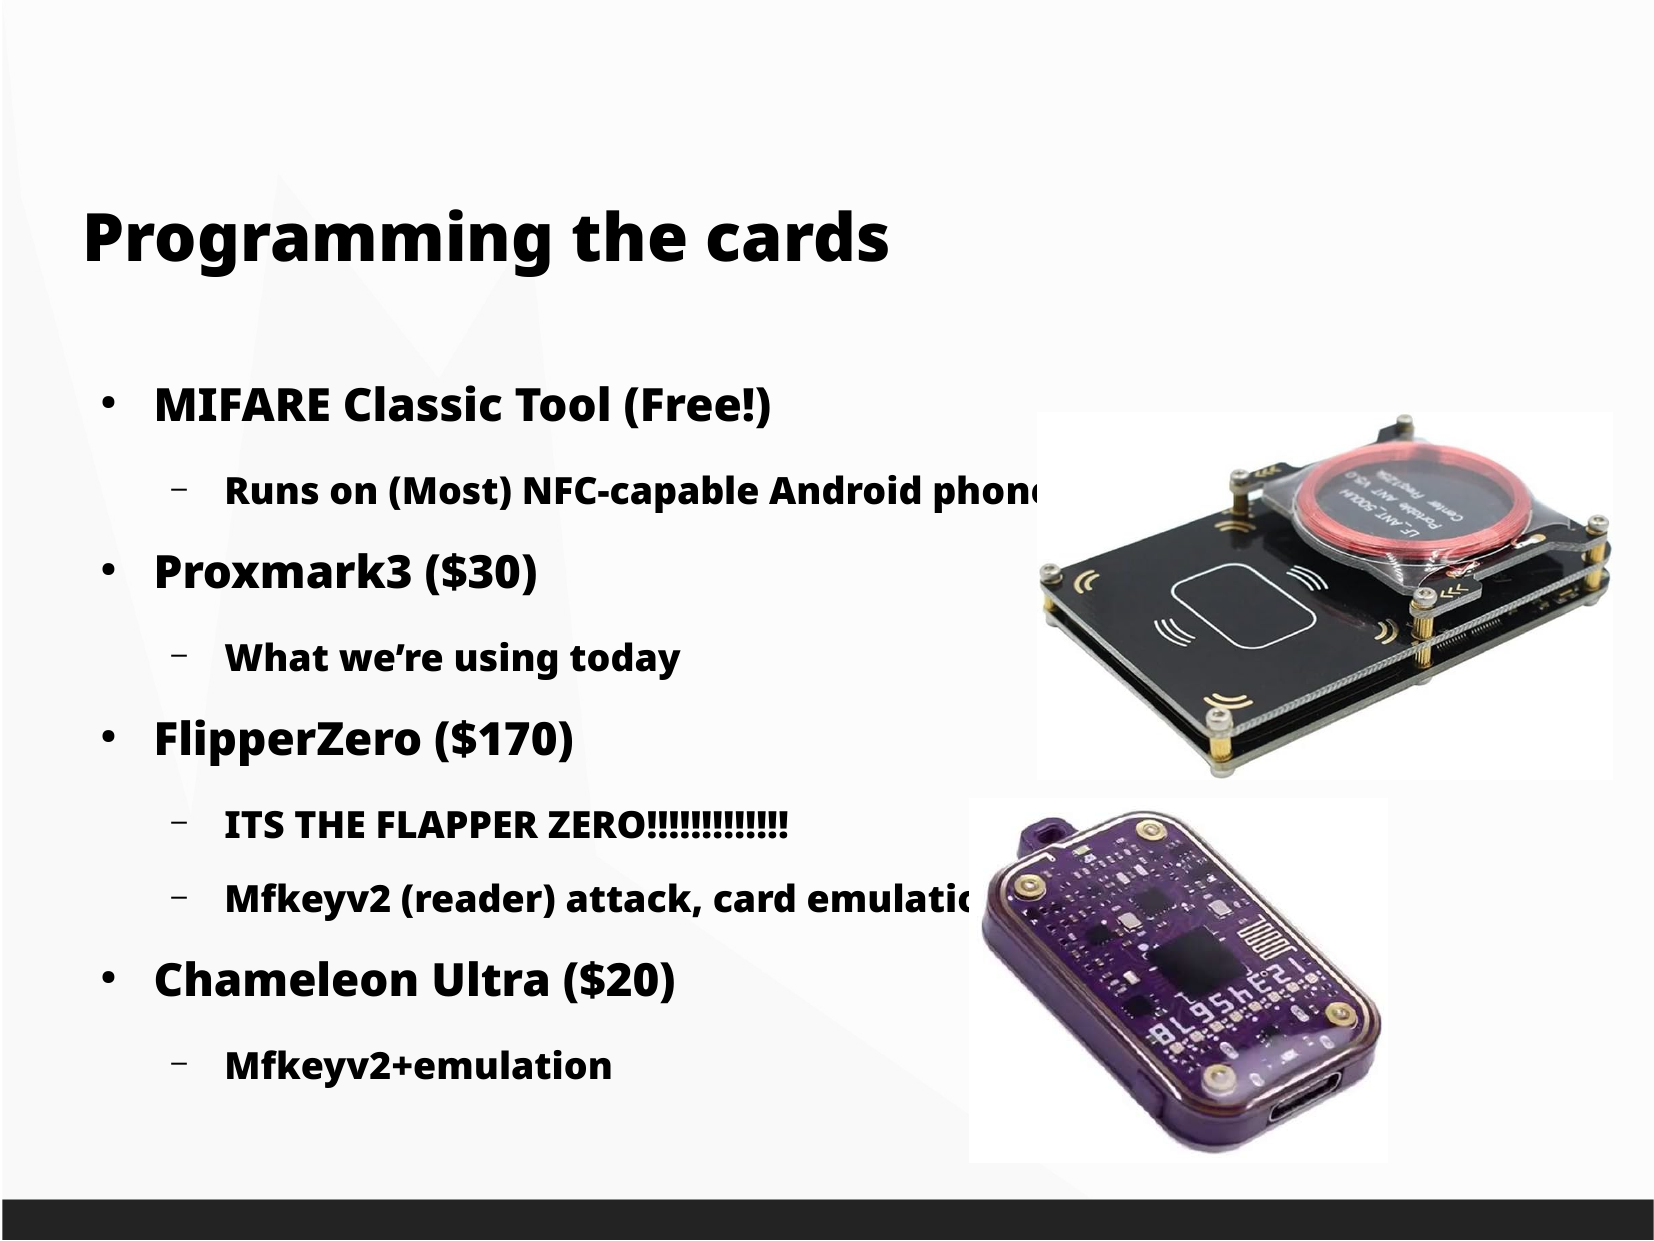

# Programming the cards
MIFARE Classic Tool (Free!)
Runs on (Most) NFC-capable Android phones
Proxmark3 ($30)
What we’re using today
FlipperZero ($170)
ITS THE FLAPPER ZERO!!!!!!!!!!!!!
Mfkeyv2 (reader) attack, card emulation
Chameleon Ultra ($20)
Mfkeyv2+emulation